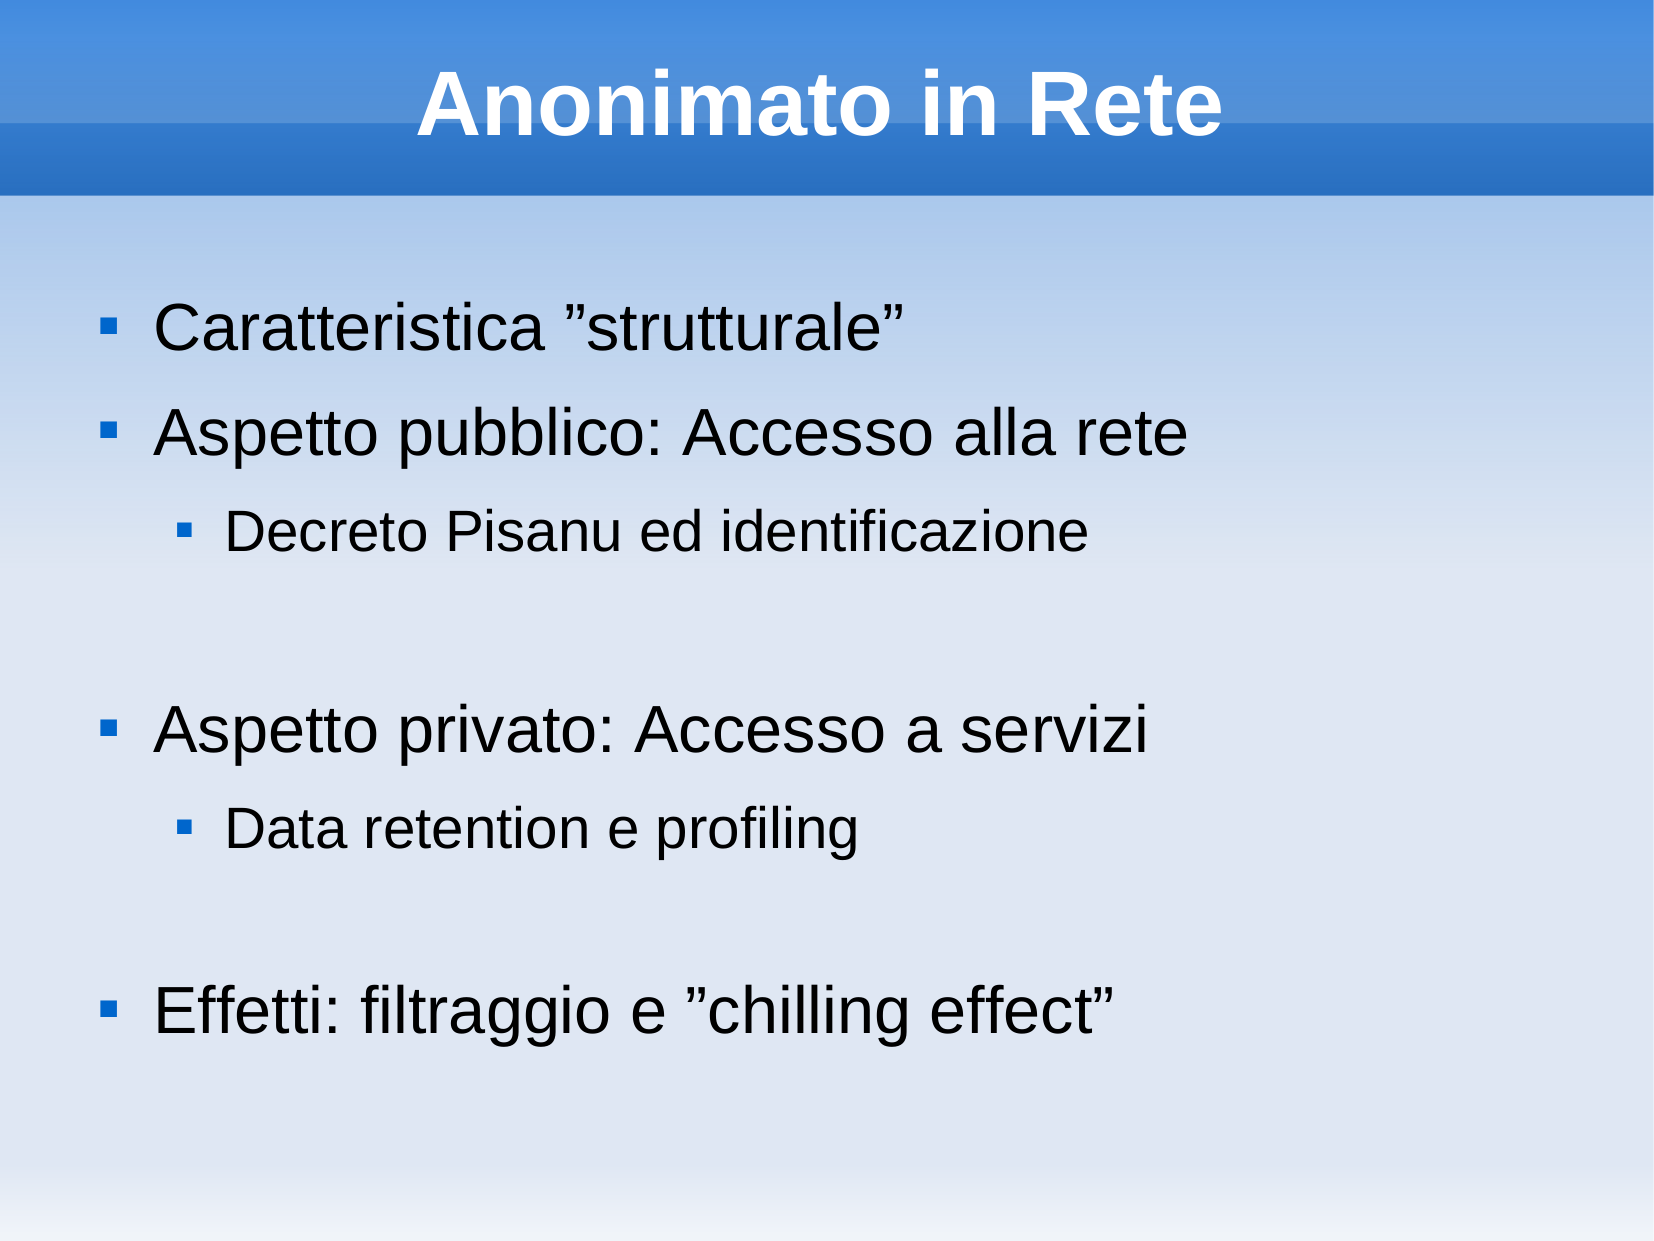

# Anonimato in Rete
Caratteristica ”strutturale”
Aspetto pubblico: Accesso alla rete
Decreto Pisanu ed identificazione
Aspetto privato: Accesso a servizi
Data retention e profiling
Effetti: filtraggio e ”chilling effect”